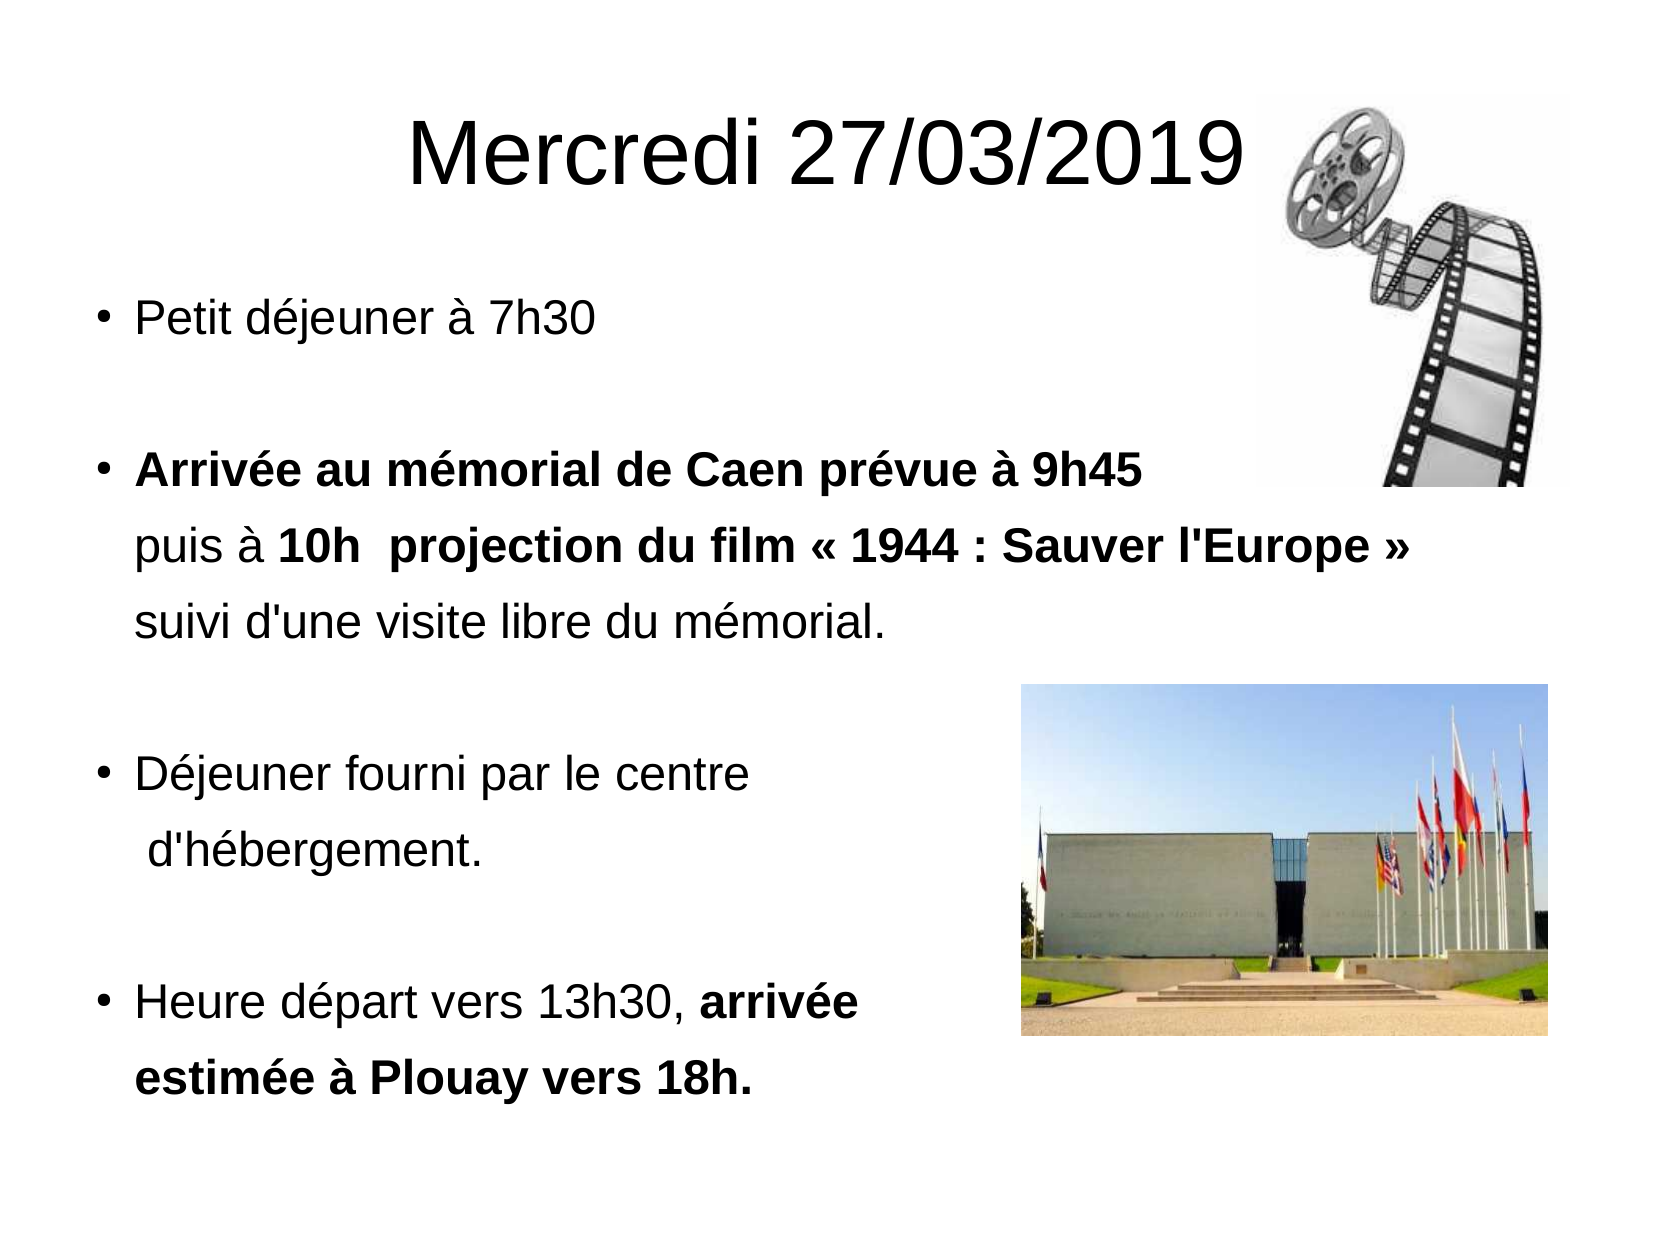

# Mercredi 27/03/2019
Petit déjeuner à 7h30
Arrivée au mémorial de Caen prévue à 9h45
puis à 10h projection du film « 1944 : Sauver l'Europe »
suivi d'une visite libre du mémorial.
Déjeuner fourni par le centre
 d'hébergement.
Heure départ vers 13h30, arrivée
estimée à Plouay vers 18h.